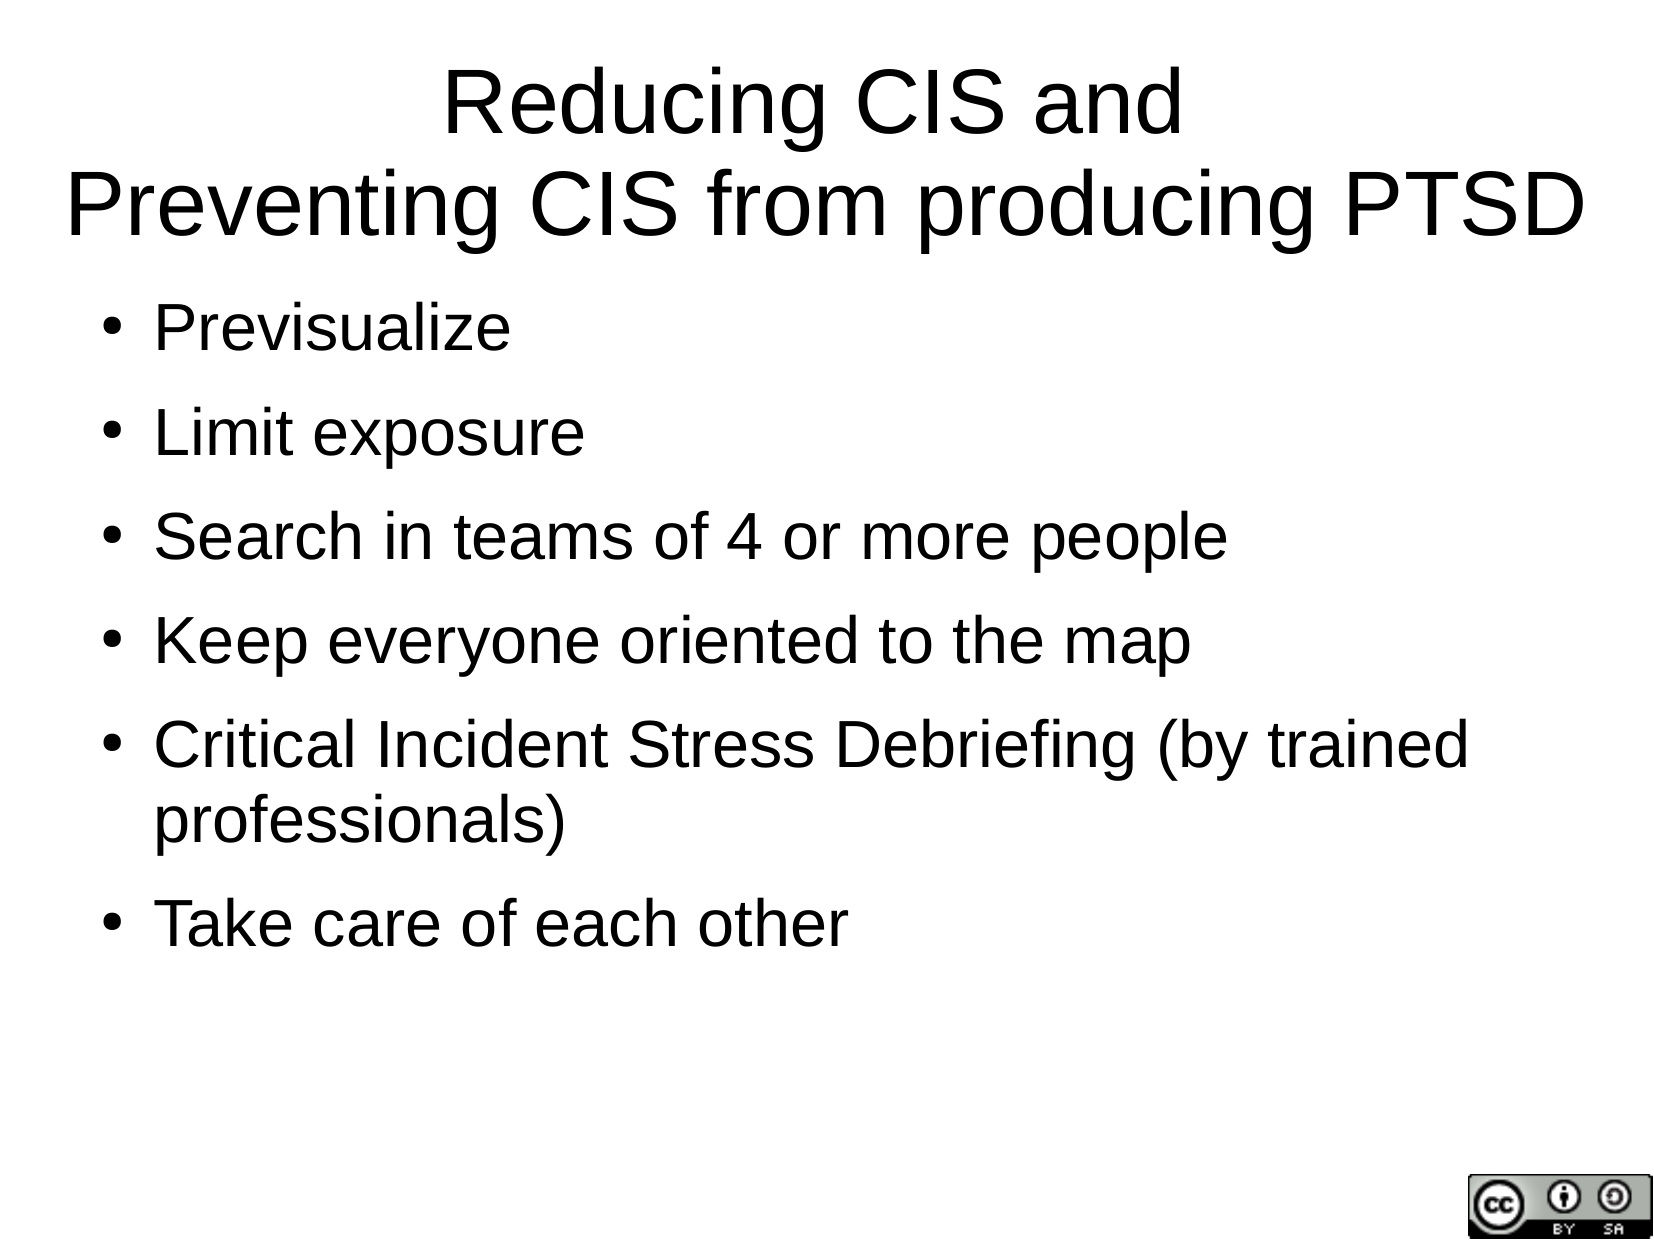

# Reducing CIS and Preventing CIS from producing PTSD
Previsualize
Limit exposure
Search in teams of 4 or more people
Keep everyone oriented to the map
Critical Incident Stress Debriefing (by trained professionals)
Take care of each other